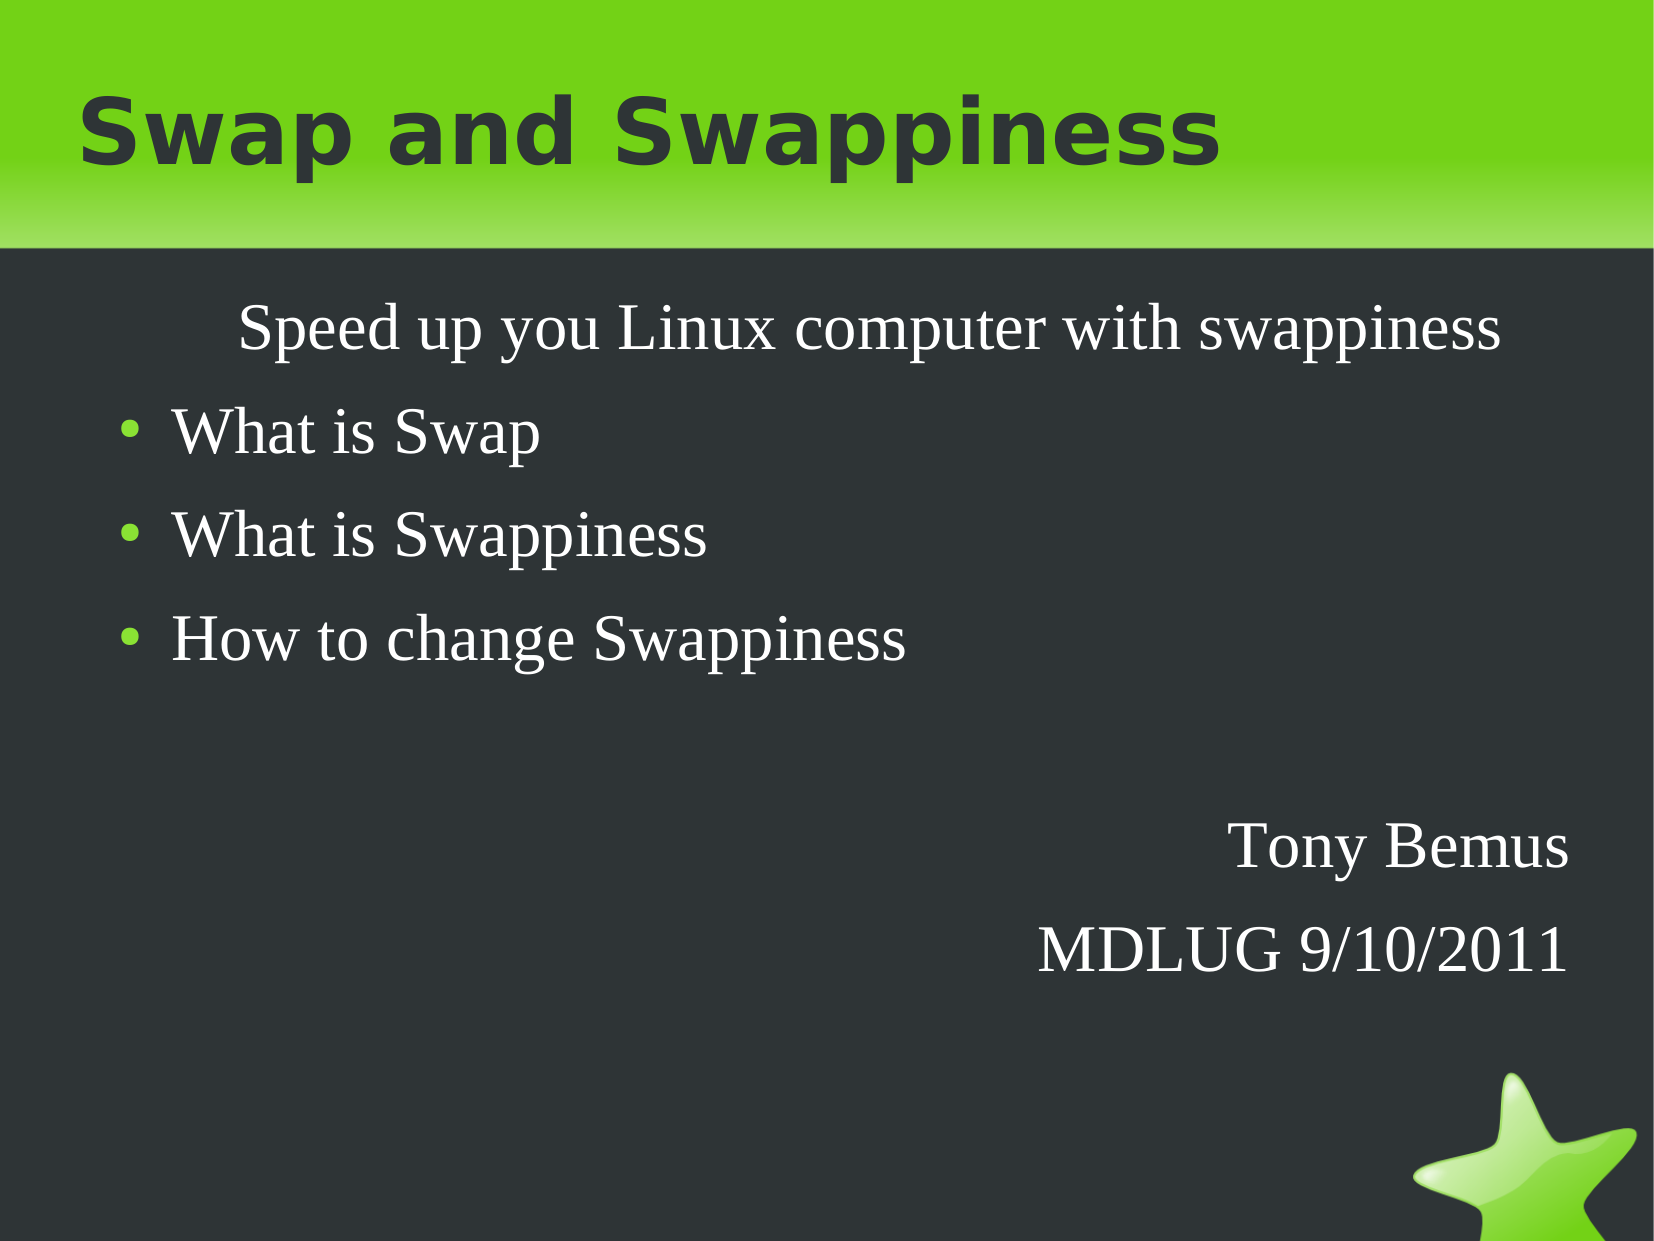

# Swap and Swappiness
Speed up you Linux computer with swappiness
What is Swap
What is Swappiness
How to change Swappiness
Tony Bemus
MDLUG 9/10/2011